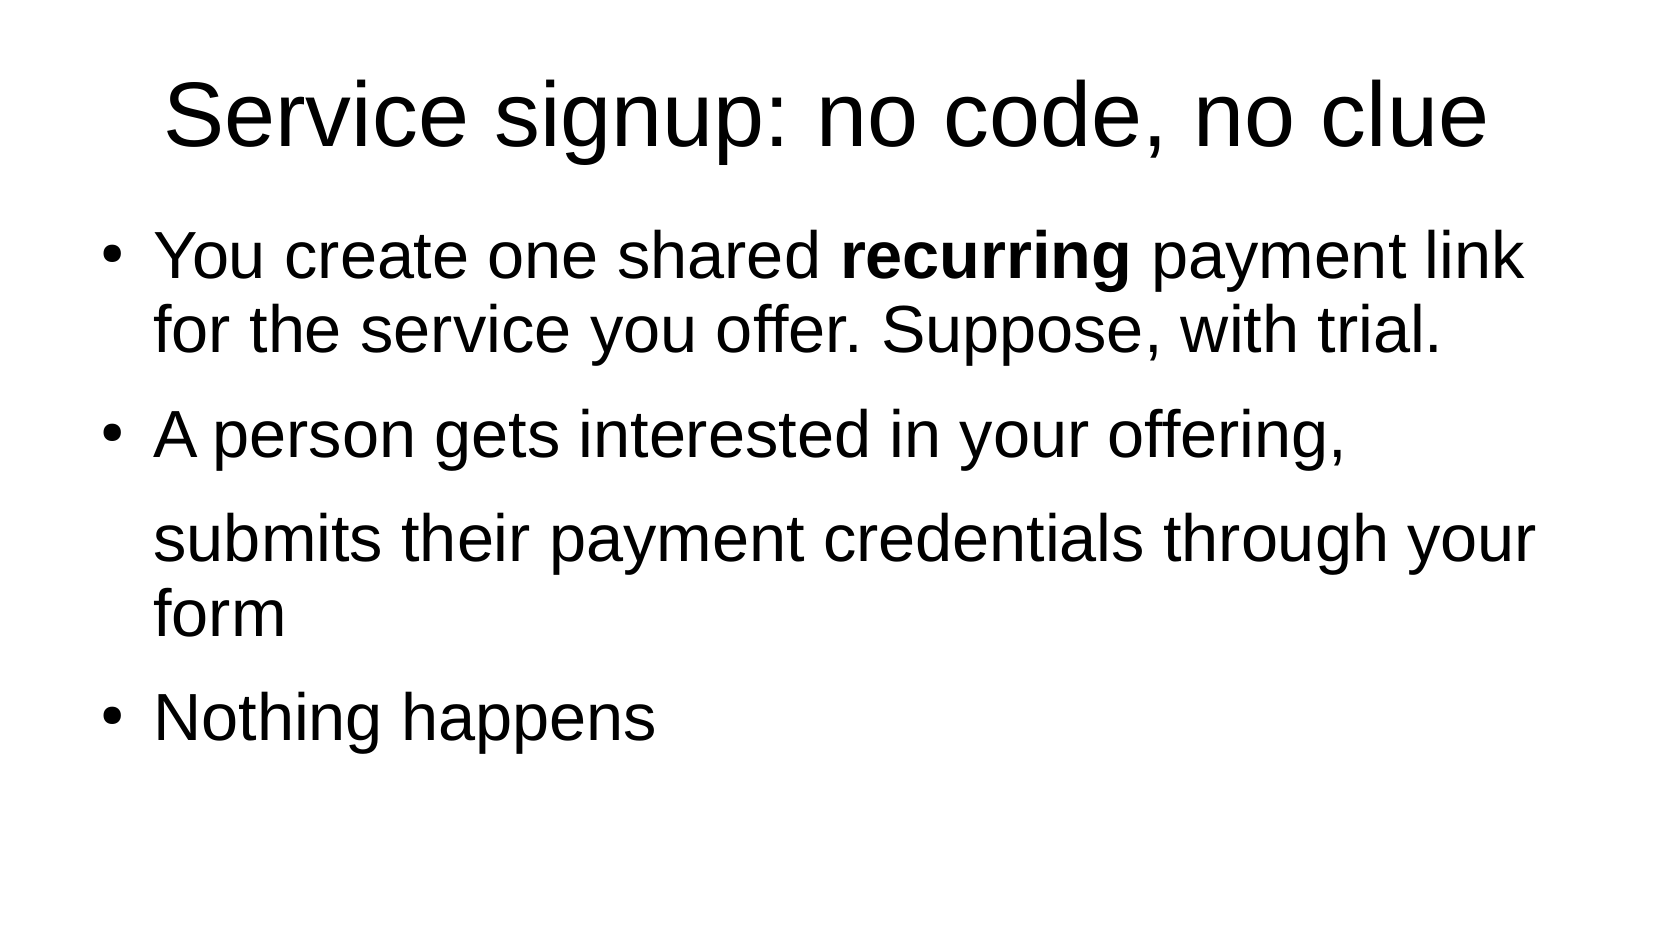

# Service signup: no code, no clue
You create one shared recurring payment link for the service you offer. Suppose, with trial.
A person gets interested in your offering,
submits their payment credentials through your form
Nothing happens